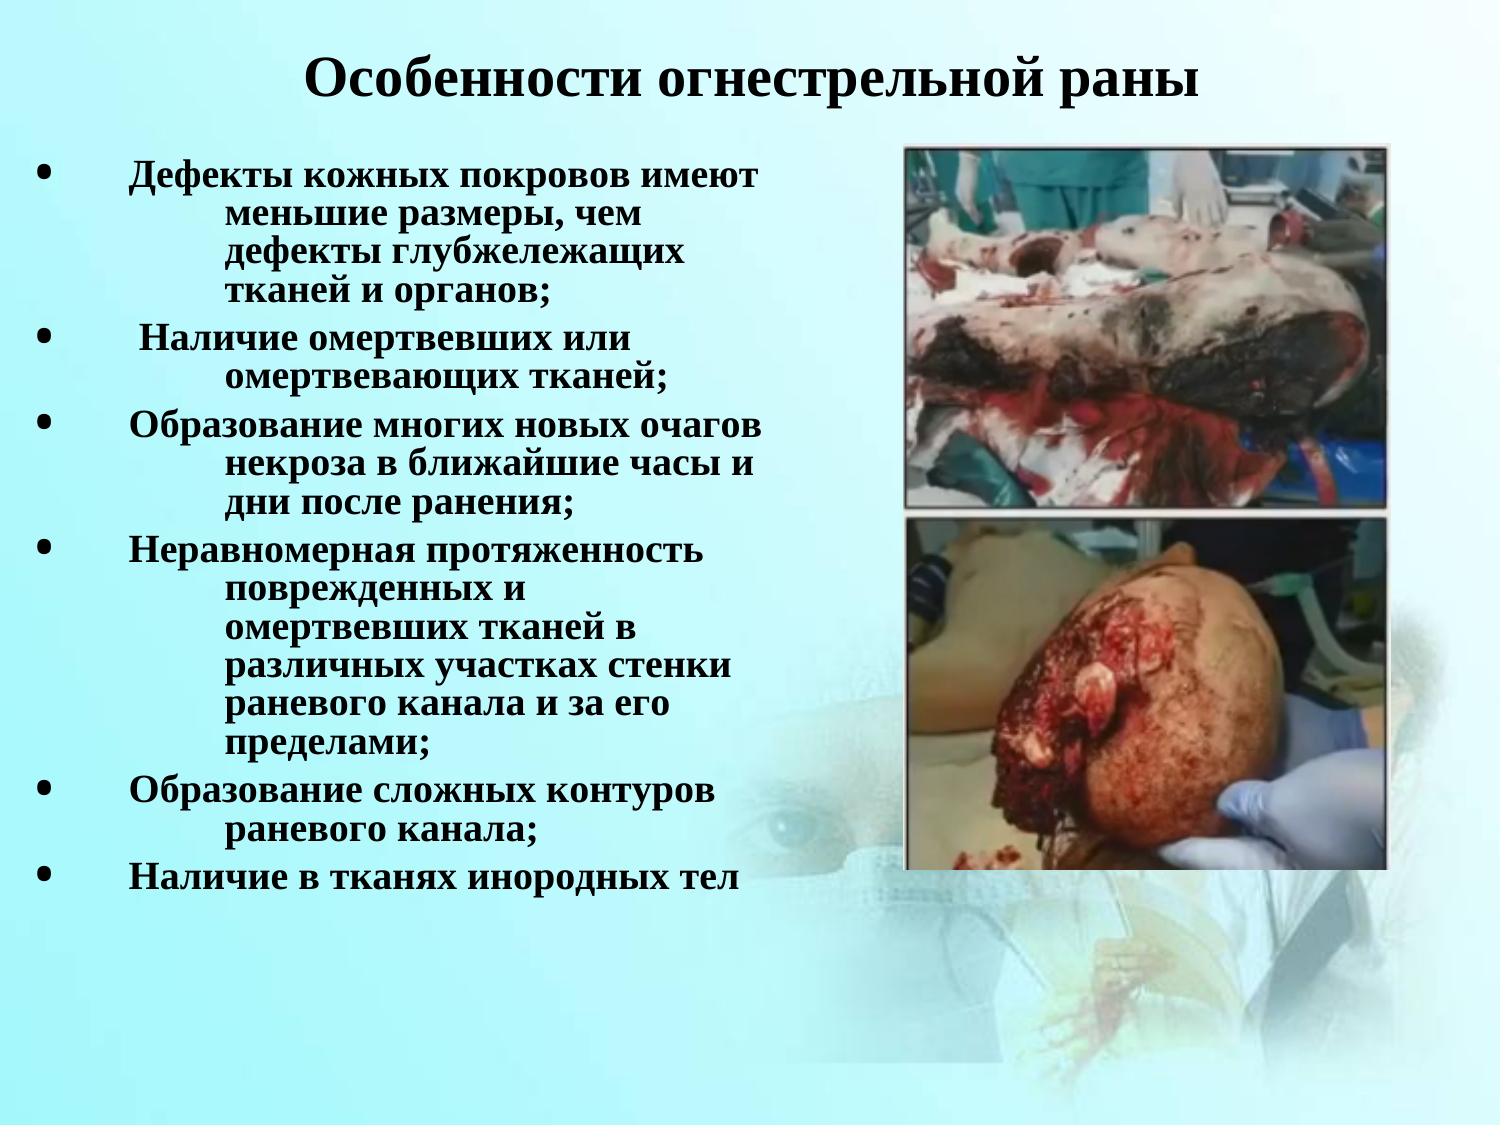

# Особенности огнестрельной раны
Дефекты кожных покровов имеют меньшие размеры, чем дефекты глубжележащих тканей и органов;
 Наличие омертвевших или омертвевающих тканей;
Образование многих новых очагов некроза в ближайшие часы и дни после ранения;
Неравномерная протяженность поврежденных и омертвевших тканей в различных участках стенки раневого канала и за его пределами;
Образование сложных контуров раневого канала;
Наличие в тканях инородных тел